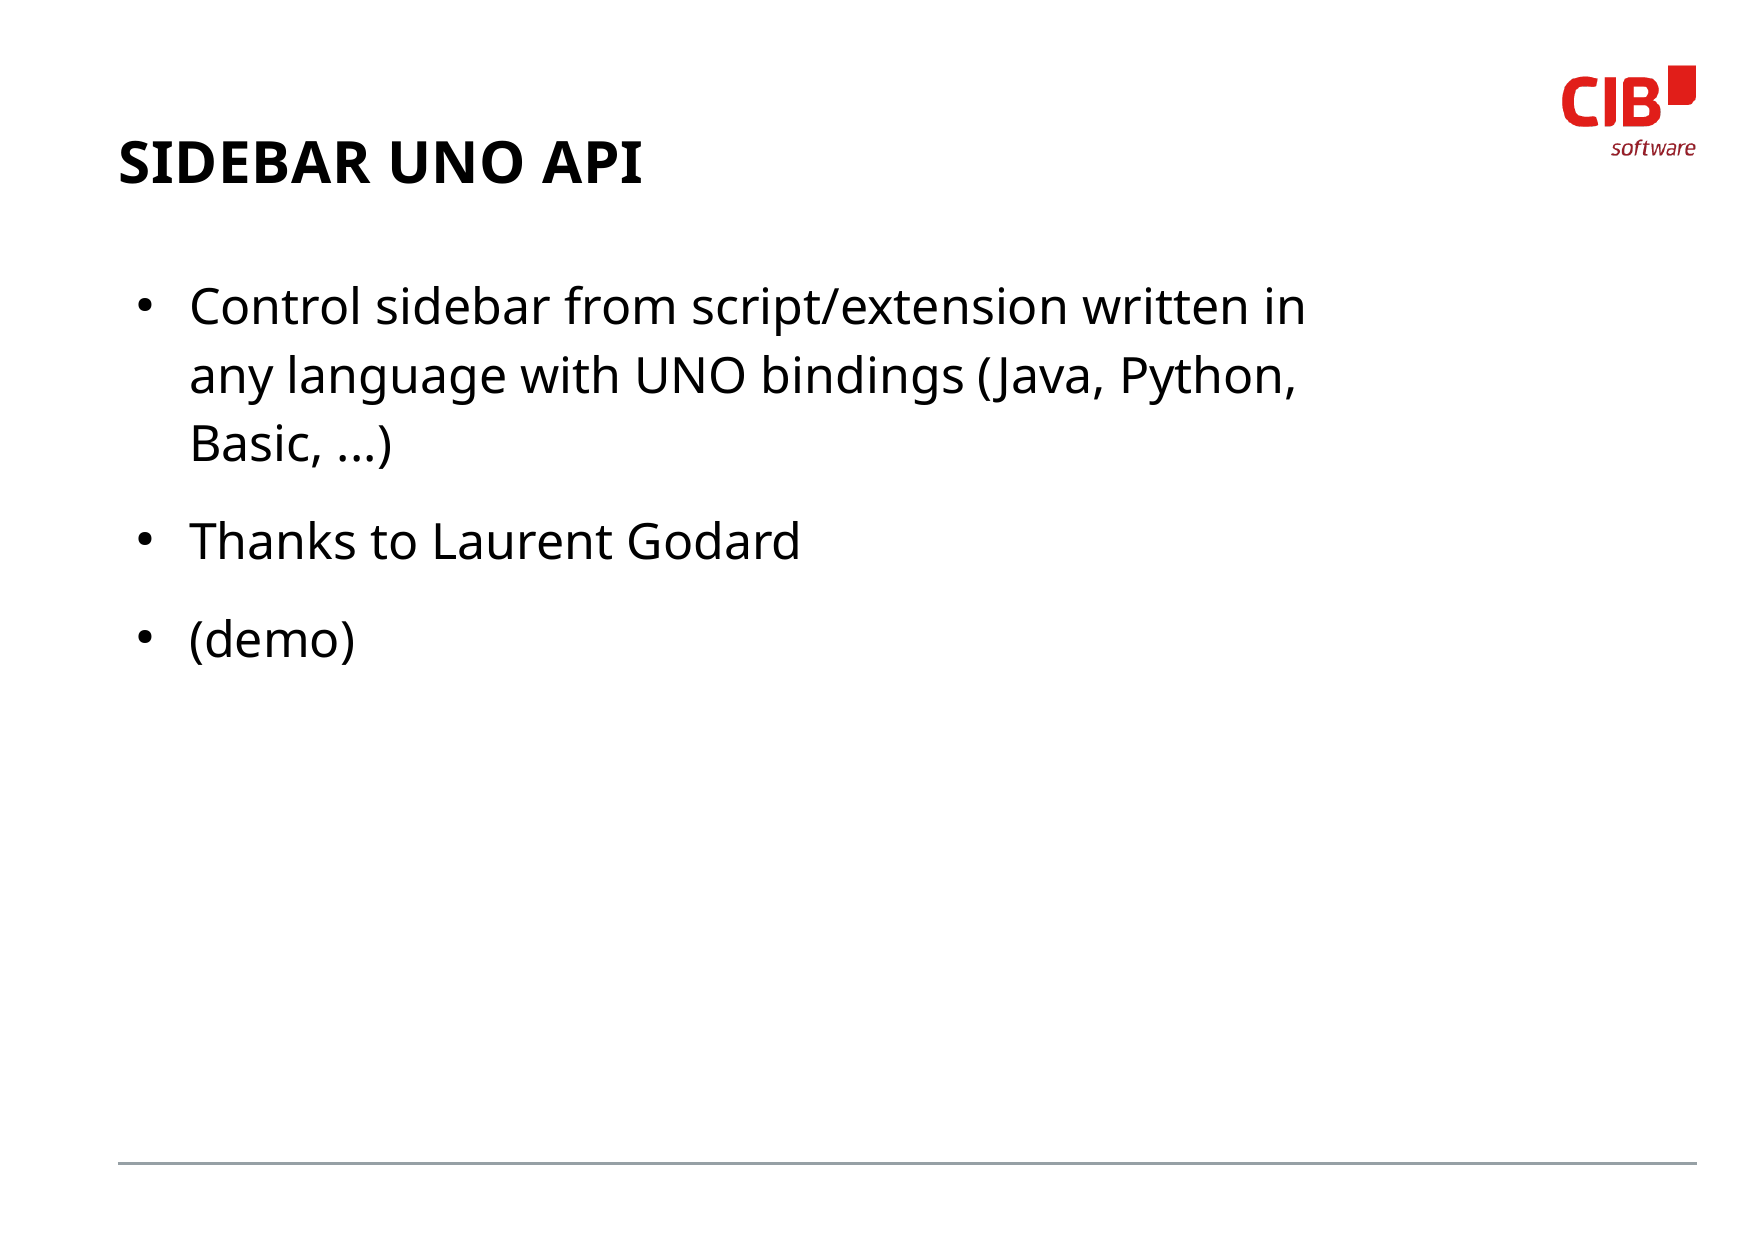

# Sidebar UNO API
Control sidebar from script/extension written in any language with UNO bindings (Java, Python, Basic, ...)
Thanks to Laurent Godard
(demo)